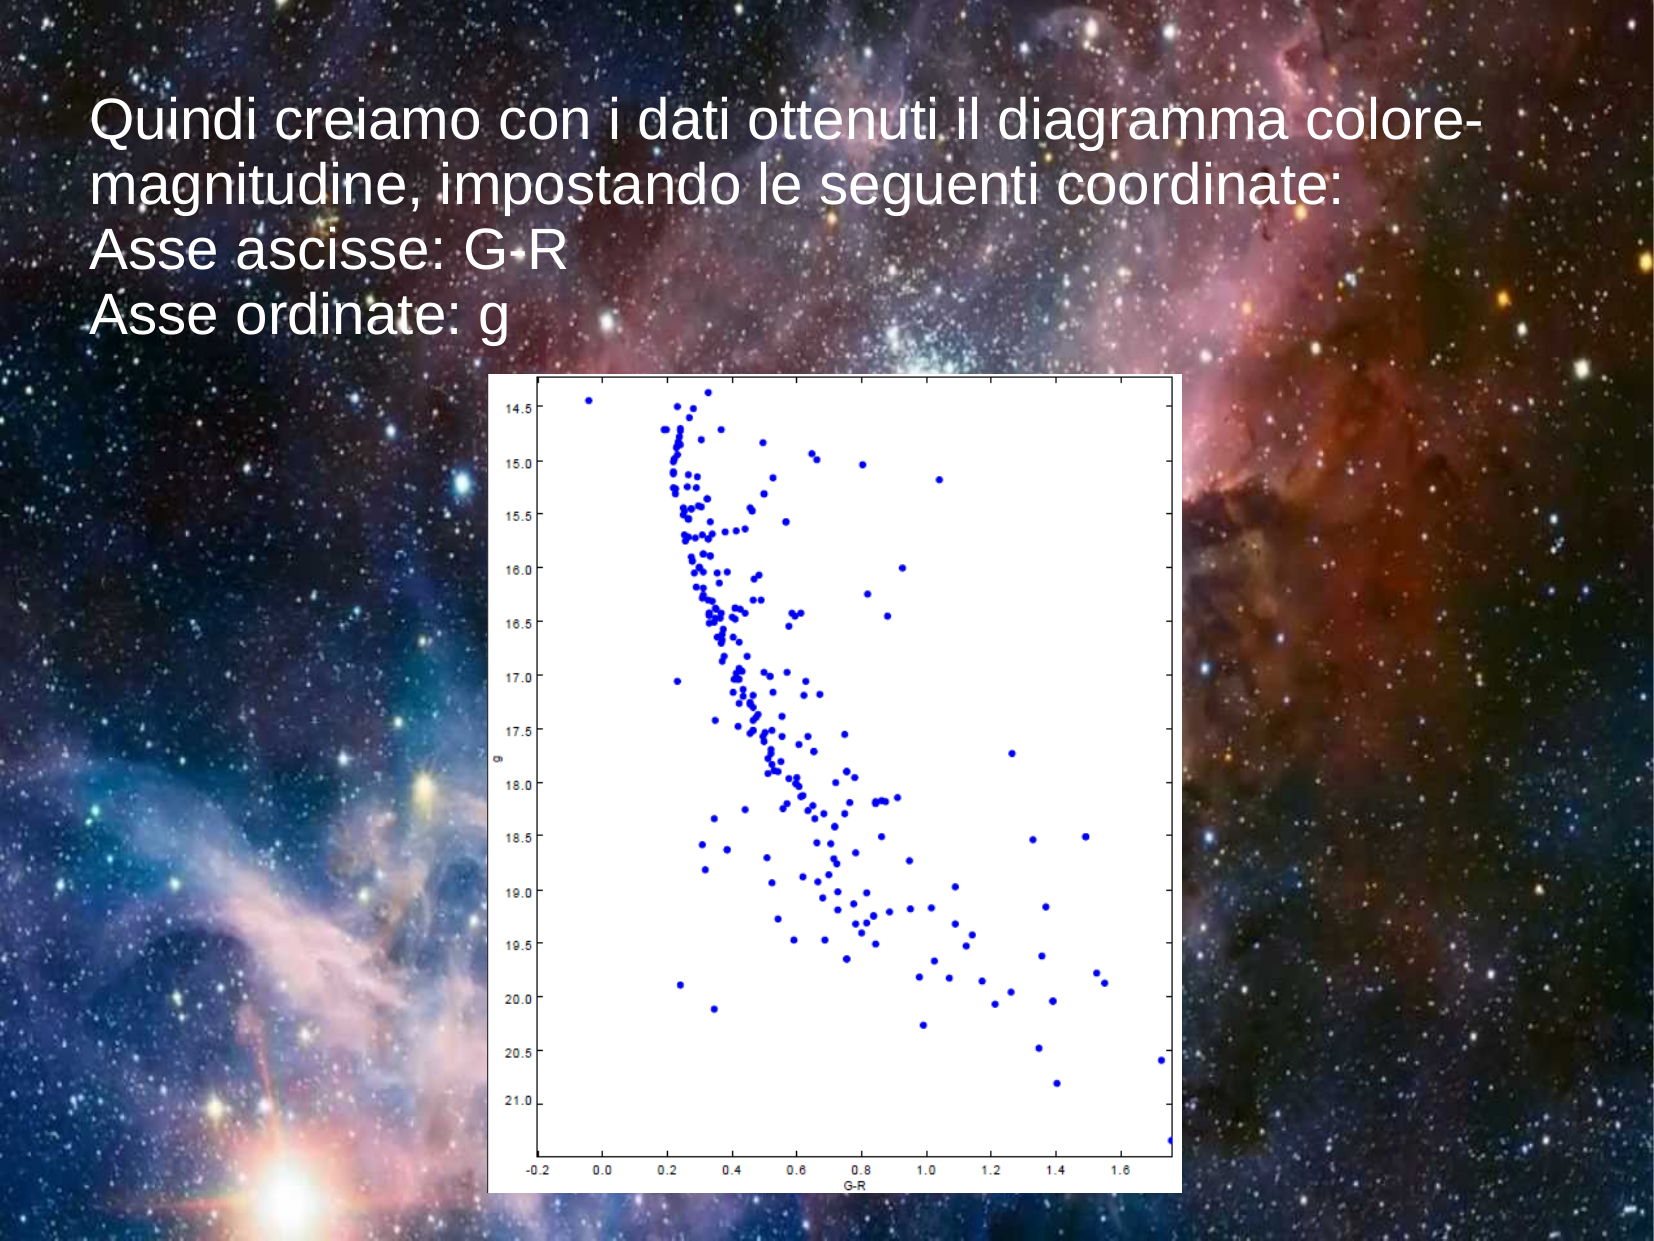

Quindi creiamo con i dati ottenuti il diagramma colore-magnitudine, impostando le seguenti coordinate:
Asse ascisse: G-R
Asse ordinate: g